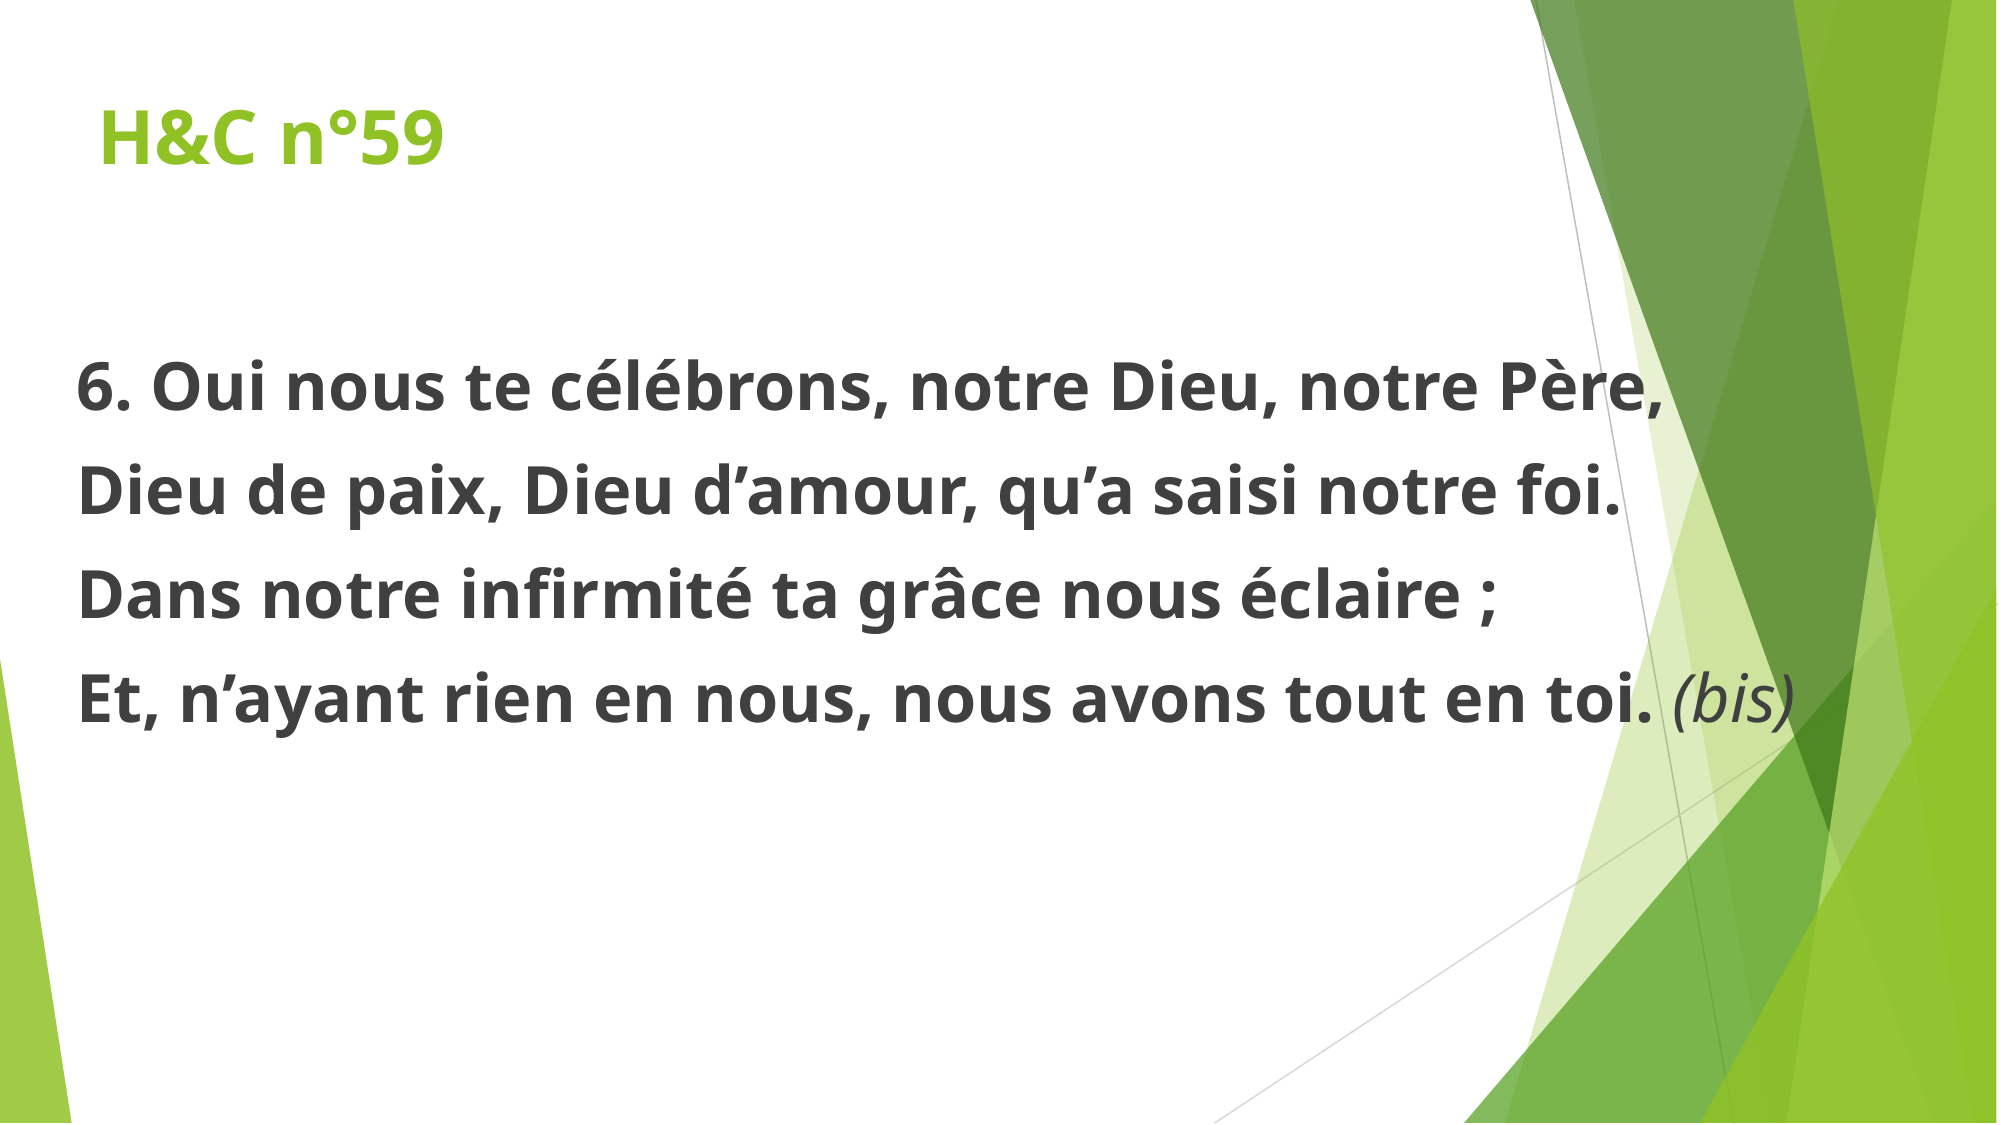

H&C n°59
6. Oui nous te célébrons, notre Dieu, notre Père,
Dieu de paix, Dieu d’amour, qu’a saisi notre foi.
Dans notre infirmité ta grâce nous éclaire ;
Et, n’ayant rien en nous, nous avons tout en toi. (bis)